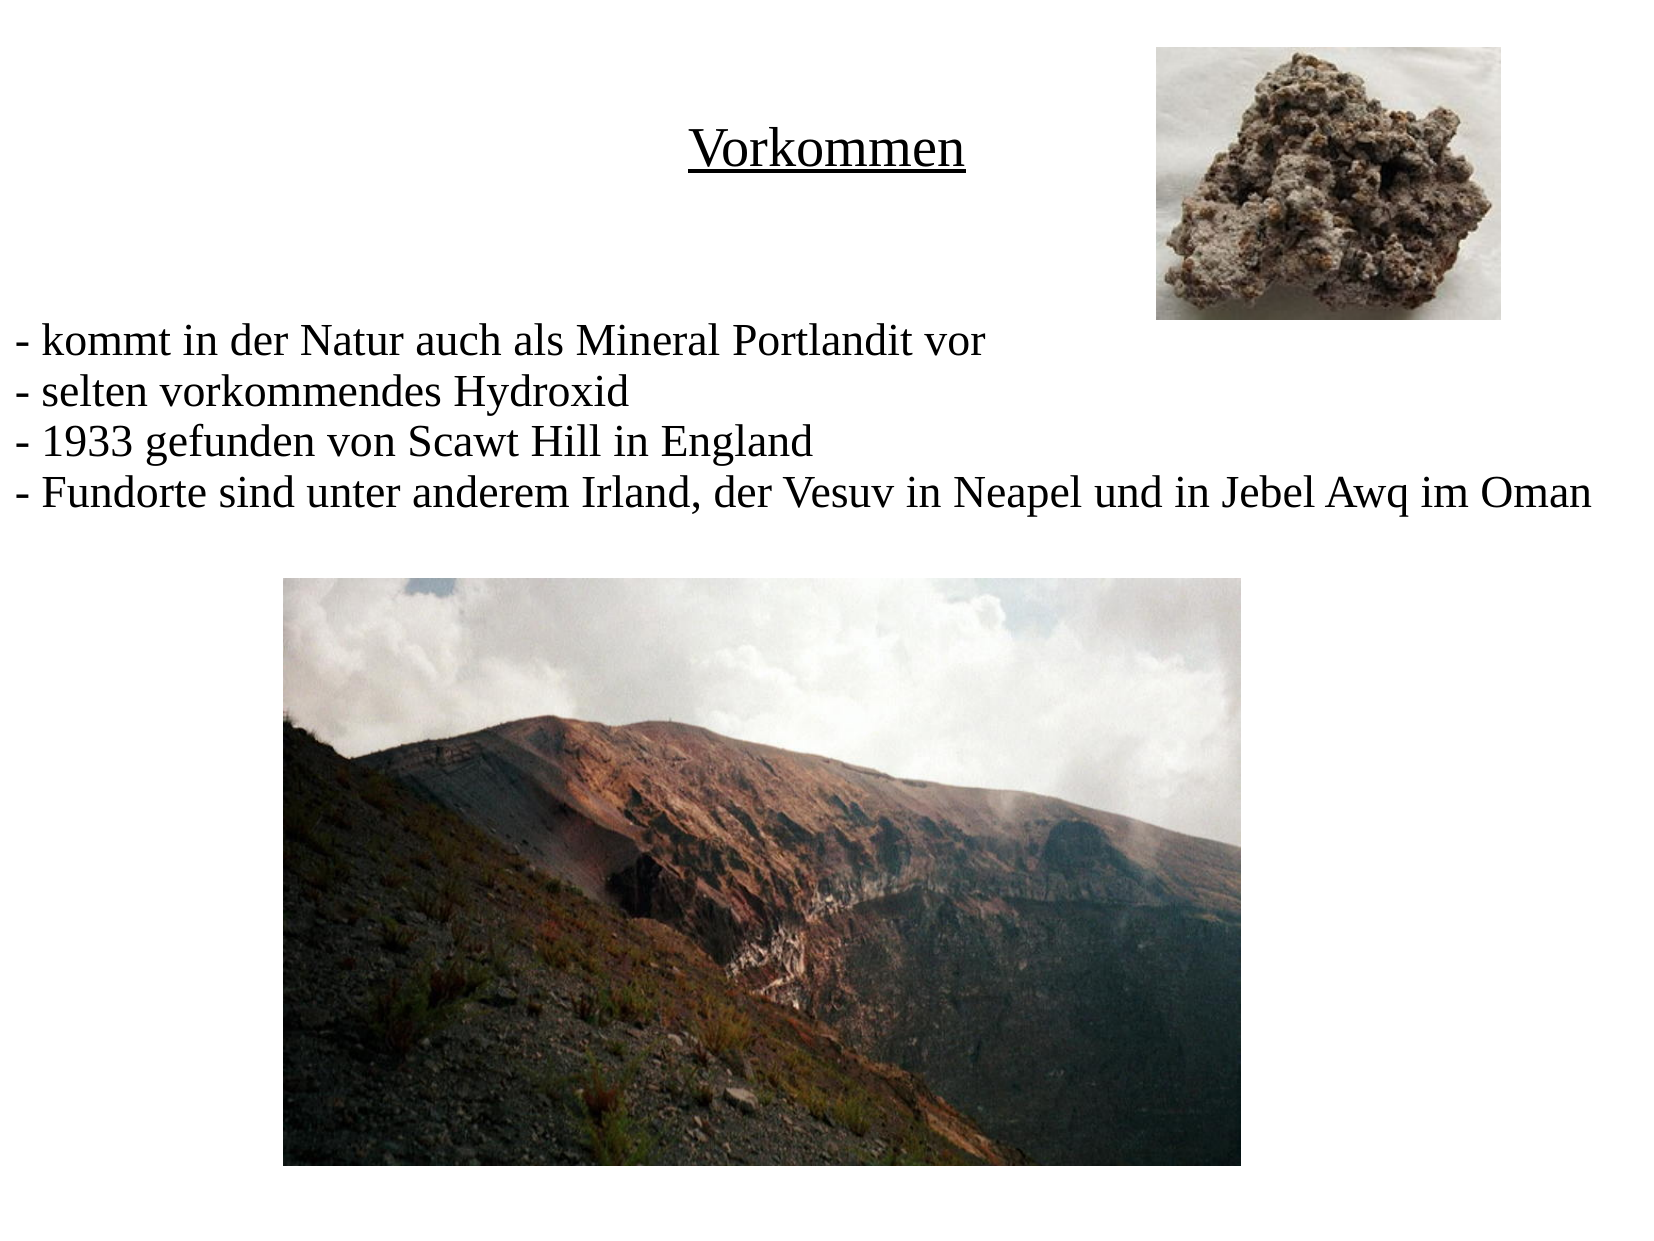

Vorkommen
- kommt in der Natur auch als Mineral Portlandit vor
- selten vorkommendes Hydroxid
- 1933 gefunden von Scawt Hill in England
- Fundorte sind unter anderem Irland, der Vesuv in Neapel und in Jebel Awq im Oman